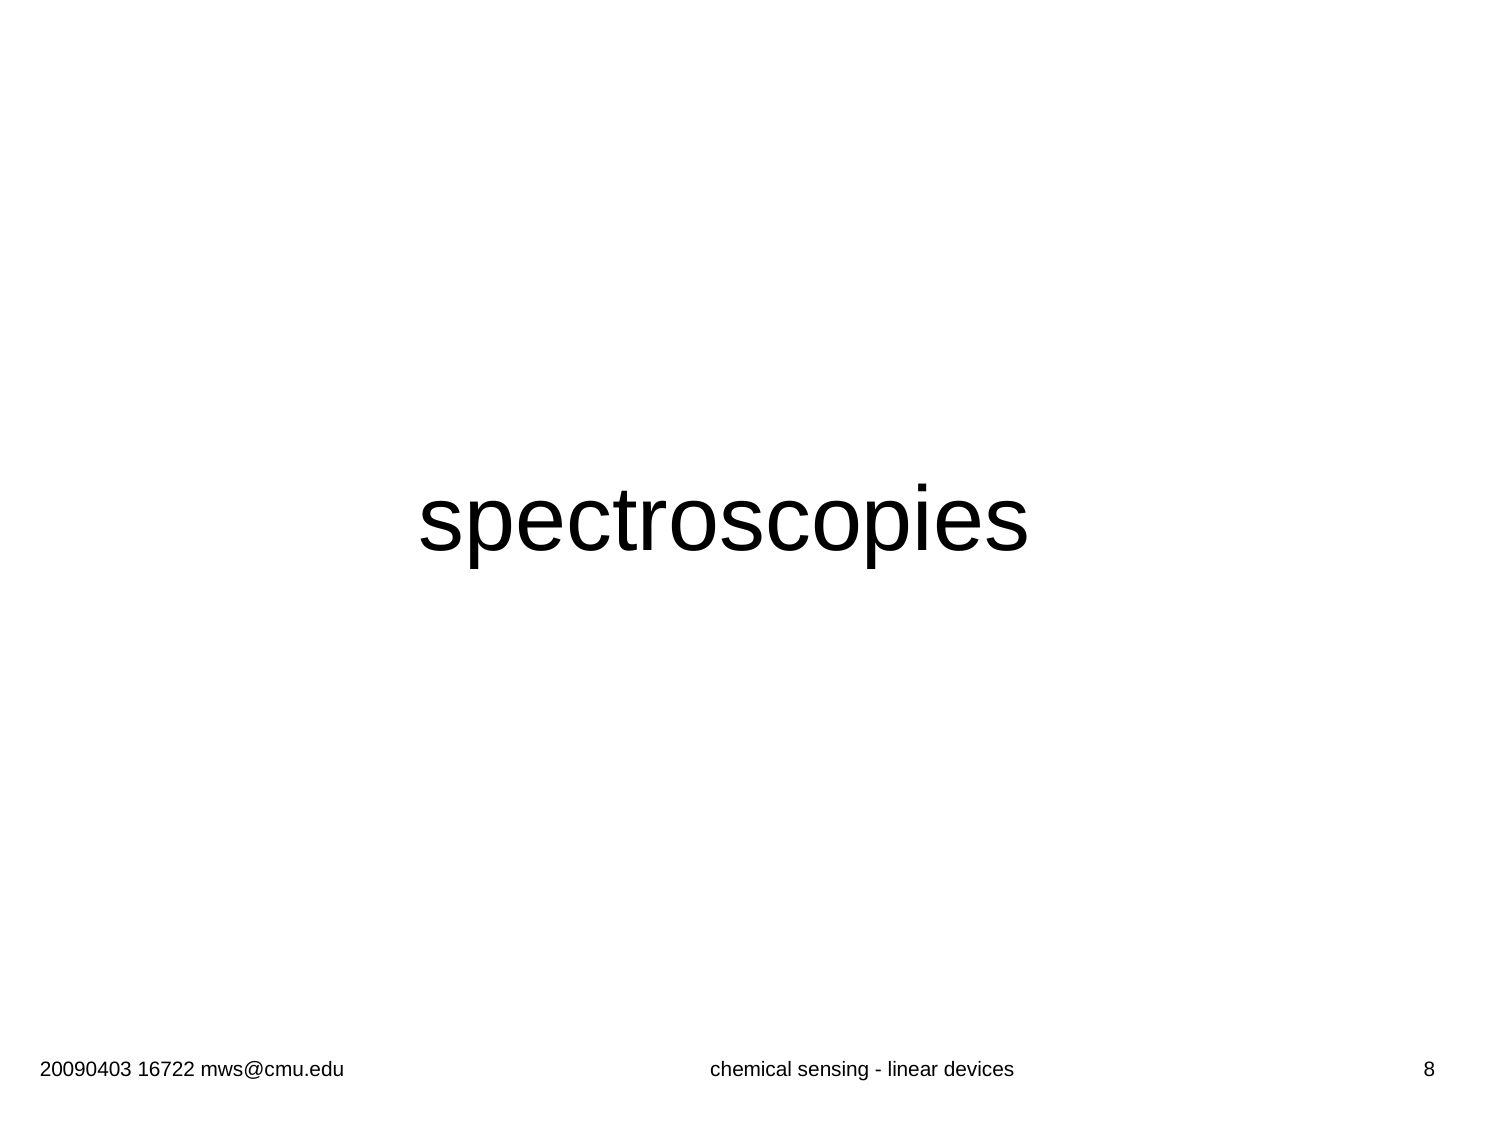

# spectroscopies
20090403 16722 mws@cmu.edu
chemical sensing - linear devices
8